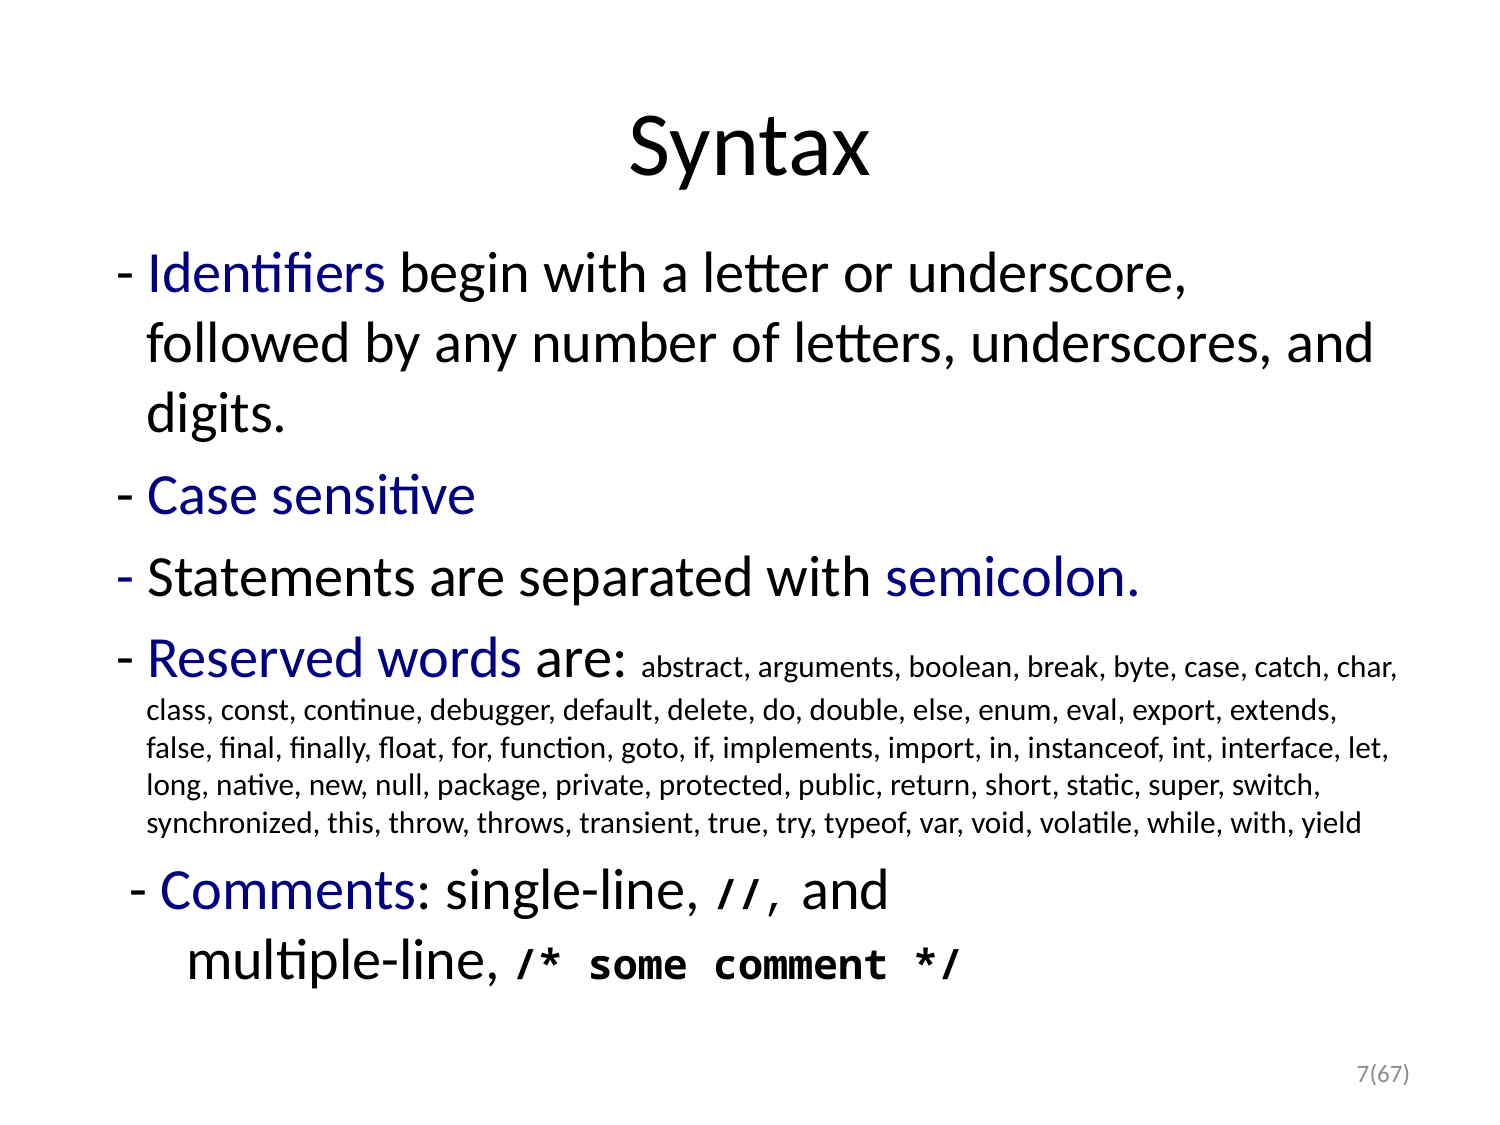

# Syntax
 - Identifiers begin with a letter or underscore, followed by any number of letters, underscores, and digits.
 - Case sensitive
 - Statements are separated with semicolon.
 - Reserved words are: abstract, arguments, boolean, break, byte, case, catch, char, class, const, continue, debugger, default, delete, do, double, else, enum, eval, export, extends, false, final, finally, float, for, function, goto, if, implements, import, in, instanceof, int, interface, let, long, native, new, null, package, private, protected, public, return, short, static, super, switch, synchronized, this, throw, throws, transient, true, try, typeof, var, void, volatile, while, with, yield
 - Comments: single-line, //, and
 multiple-line, /* some comment */
7